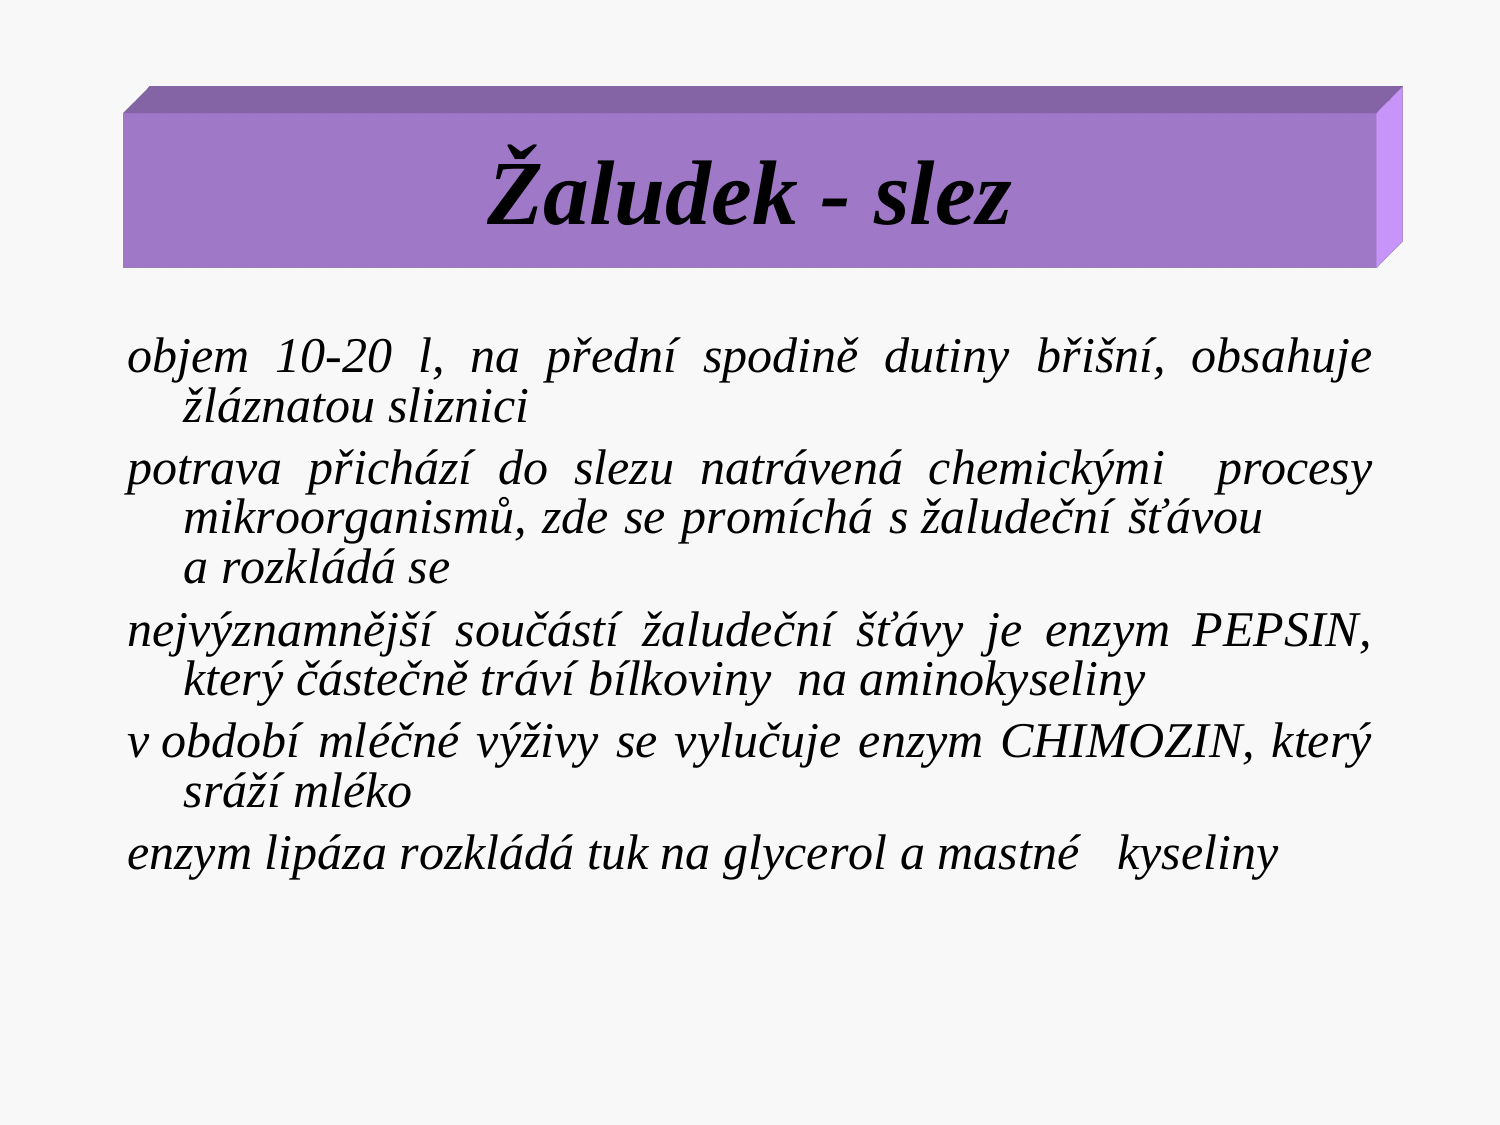

# Žaludek - slez
objem 10-20 l, na přední spodině dutiny břišní, obsahuje žláznatou sliznici
potrava přichází do slezu natrávená chemickými procesy mikroorganismů, zde se promíchá s žaludeční šťávou a rozkládá se
nejvýznamnější součástí žaludeční šťávy je enzym PEPSIN, který částečně tráví bílkoviny na aminokyseliny
v období mléčné výživy se vylučuje enzym CHIMOZIN, který sráží mléko
enzym lipáza rozkládá tuk na glycerol a mastné kyseliny